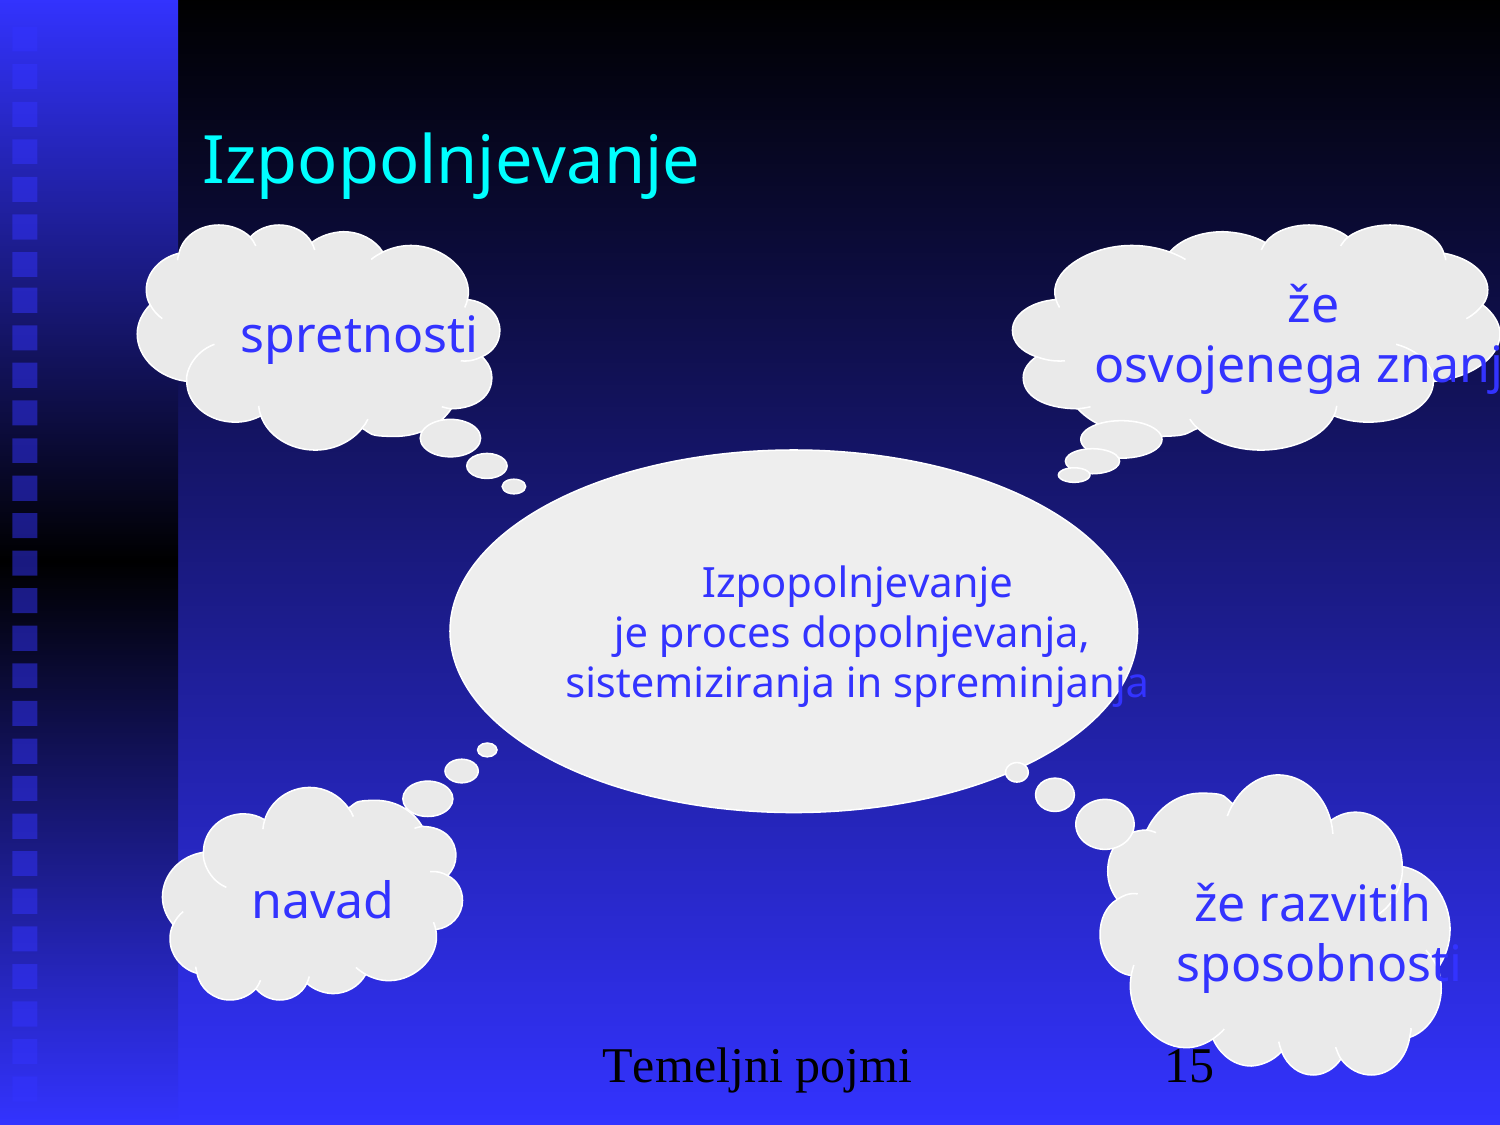

# Izpopolnjevanje
 spretnosti
 že
osvojenega znanja
Izpopolnjevanje
je proces dopolnjevanja,
sistemiziranja in spreminjanja
že razvitih
 sposobnosti
navad
Temeljni pojmi
15